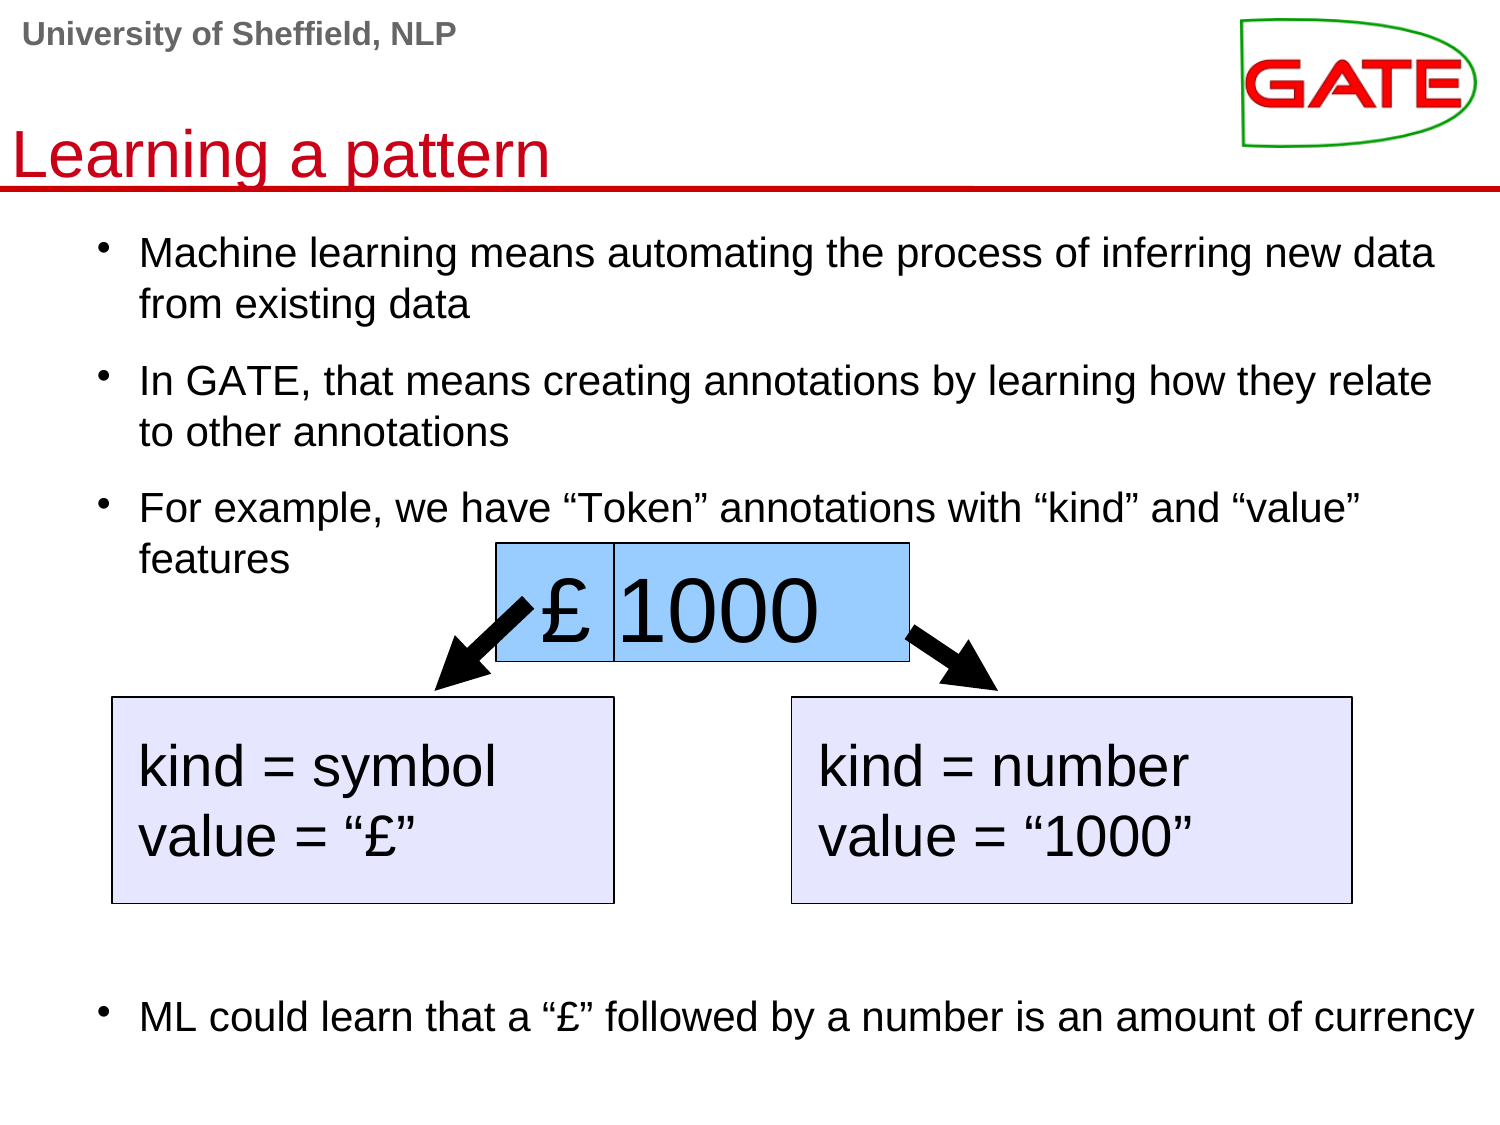

# Learning a pattern
Machine learning means automating the process of inferring new data from existing data
In GATE, that means creating annotations by learning how they relate to other annotations
For example, we have “Token” annotations with “kind” and “value” features
ML could learn that a “£” followed by a number is an amount of currency
£ 1000
kind = symbol
value = “£”
kind = number
value = “1000”